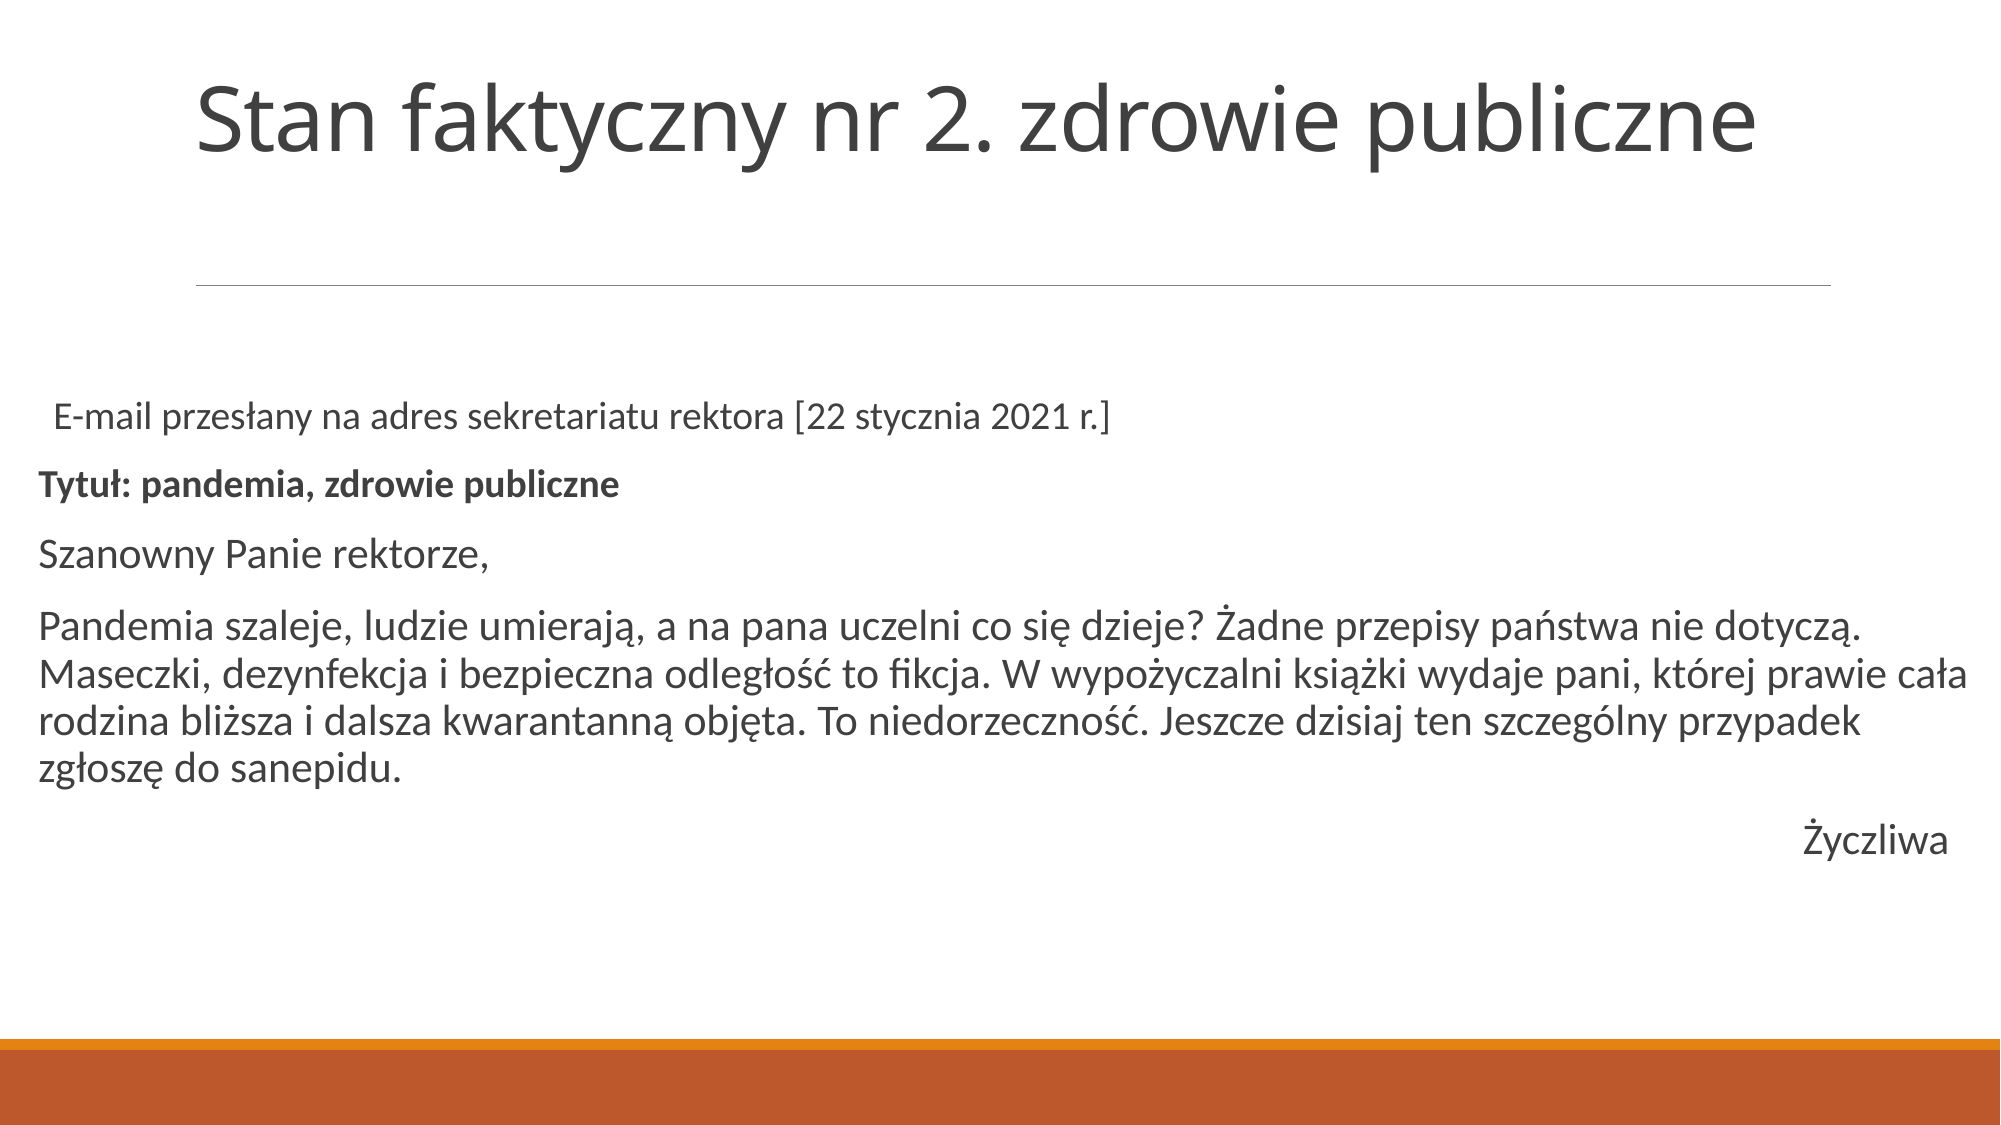

# Stan faktyczny nr 2. zdrowie publiczne
E-mail przesłany na adres sekretariatu rektora [22 stycznia 2021 r.]
Tytuł: pandemia, zdrowie publiczne
Szanowny Panie rektorze,
Pandemia szaleje, ludzie umierają, a na pana uczelni co się dzieje? Żadne przepisy państwa nie dotyczą. Maseczki, dezynfekcja i bezpieczna odległość to fikcja. W wypożyczalni książki wydaje pani, której prawie cała rodzina bliższa i dalsza kwarantanną objęta. To niedorzeczność. Jeszcze dzisiaj ten szczególny przypadek zgłoszę do sanepidu.
Życzliwa